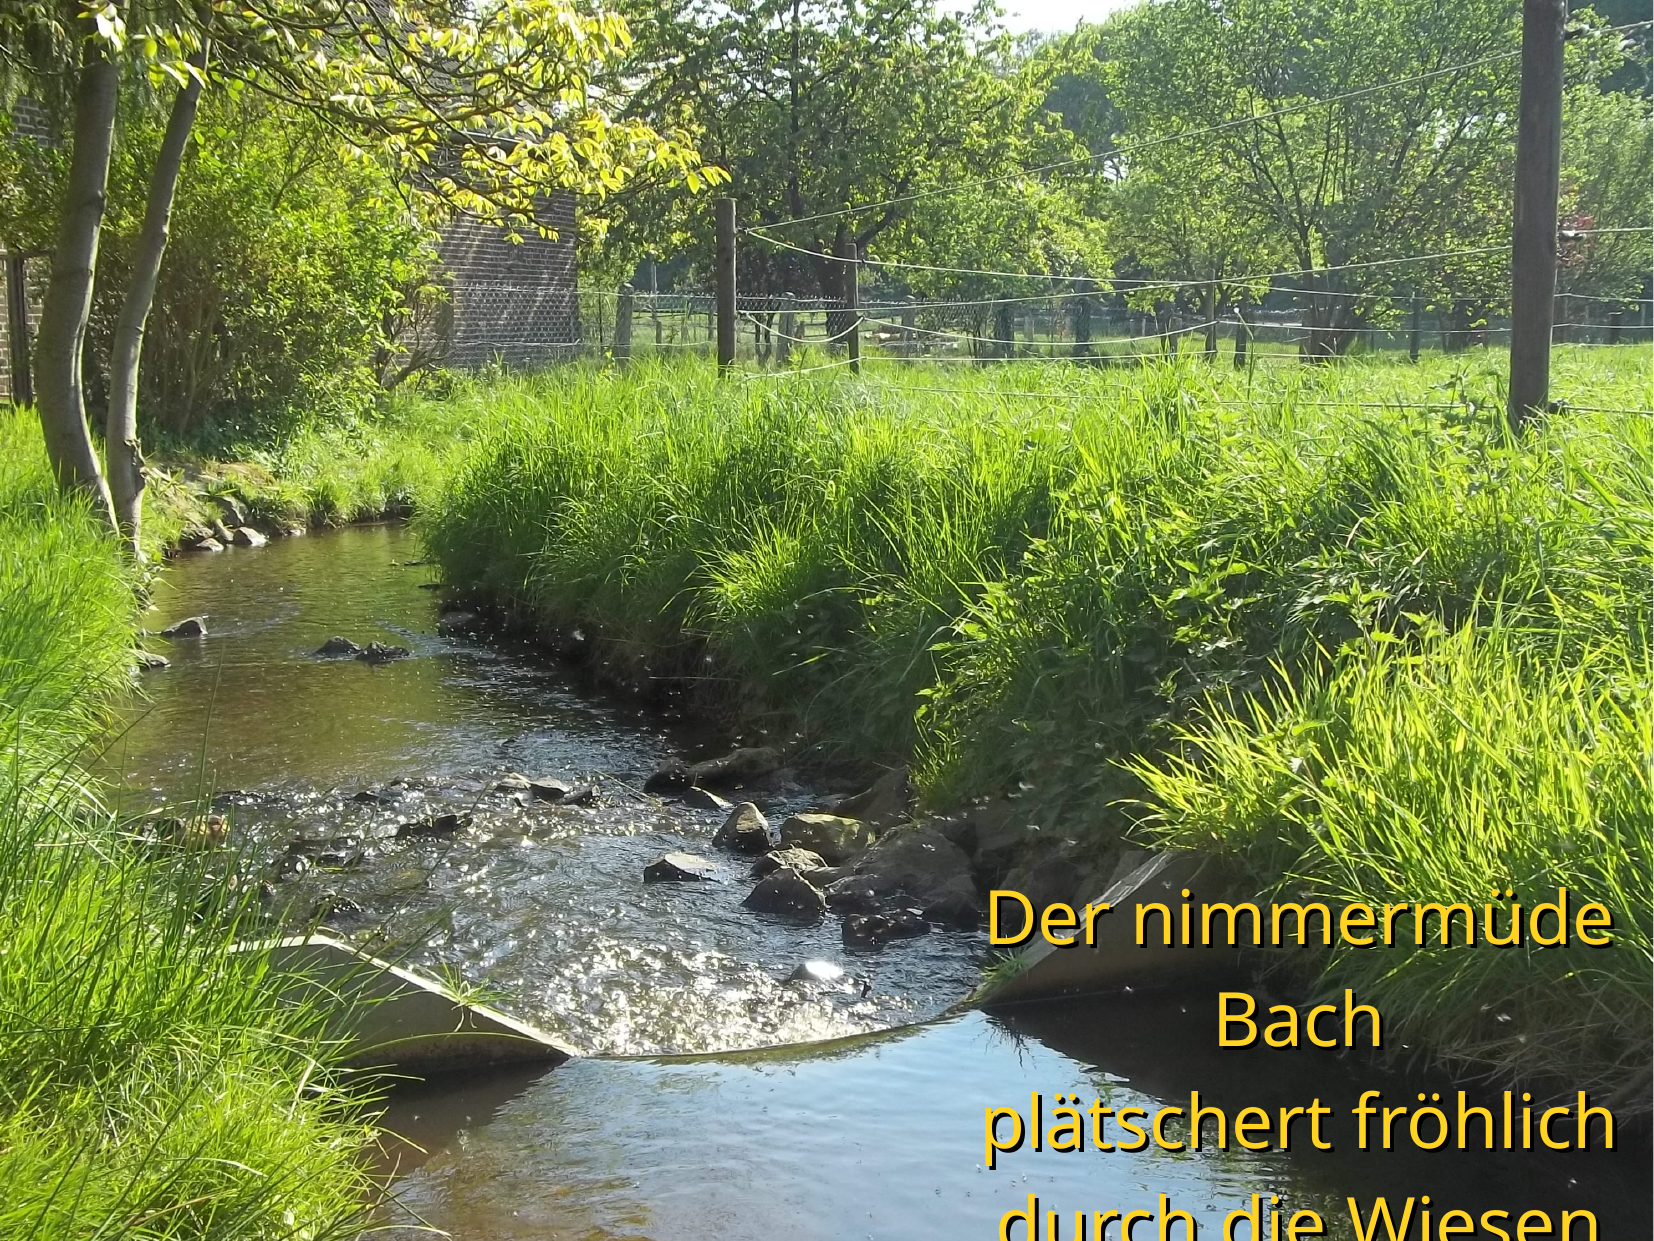

# Der nimmermüde Bach
 plätschert fröhlich
durch die Wiesen